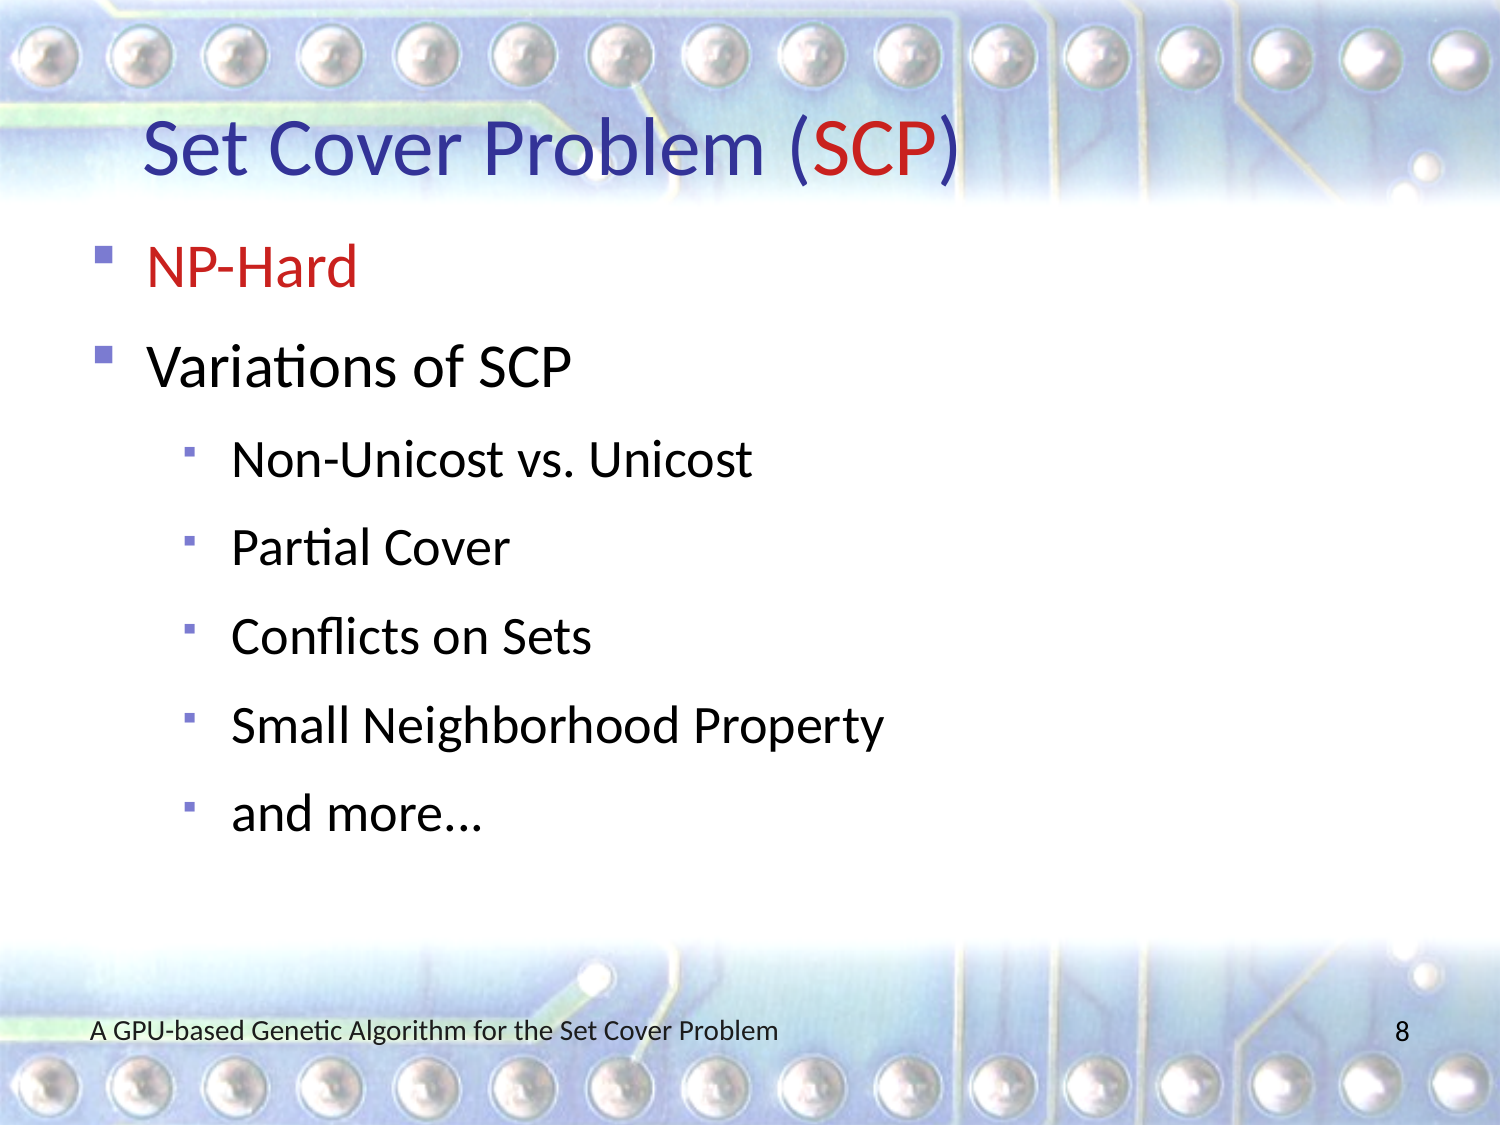

# Set Cover Problem (SCP)
NP-Hard
Variations of SCP
Non-Unicost vs. Unicost
Partial Cover
Conflicts on Sets
Small Neighborhood Property
and more...
A GPU-based Genetic Algorithm for the Set Cover Problem
8